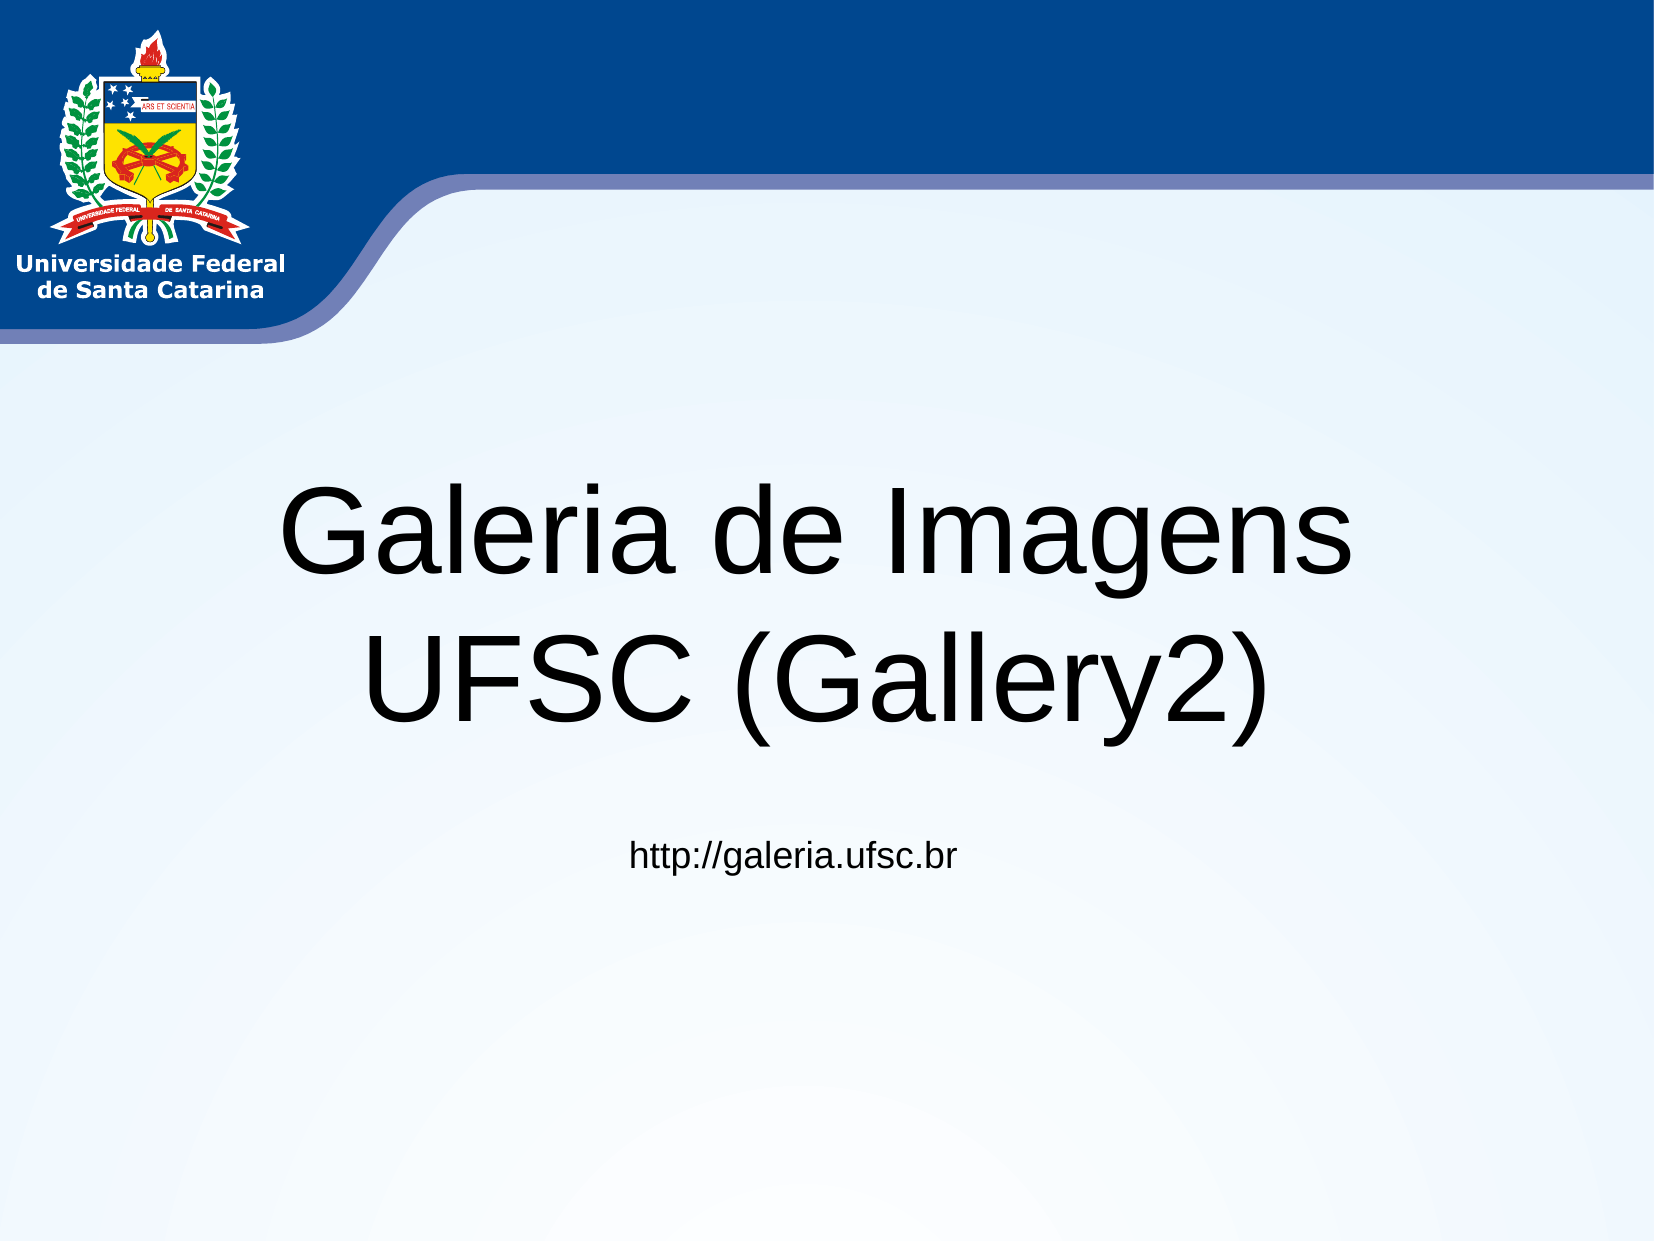

# Galeria de Imagens UFSC (Gallery2)
http://galeria.ufsc.br